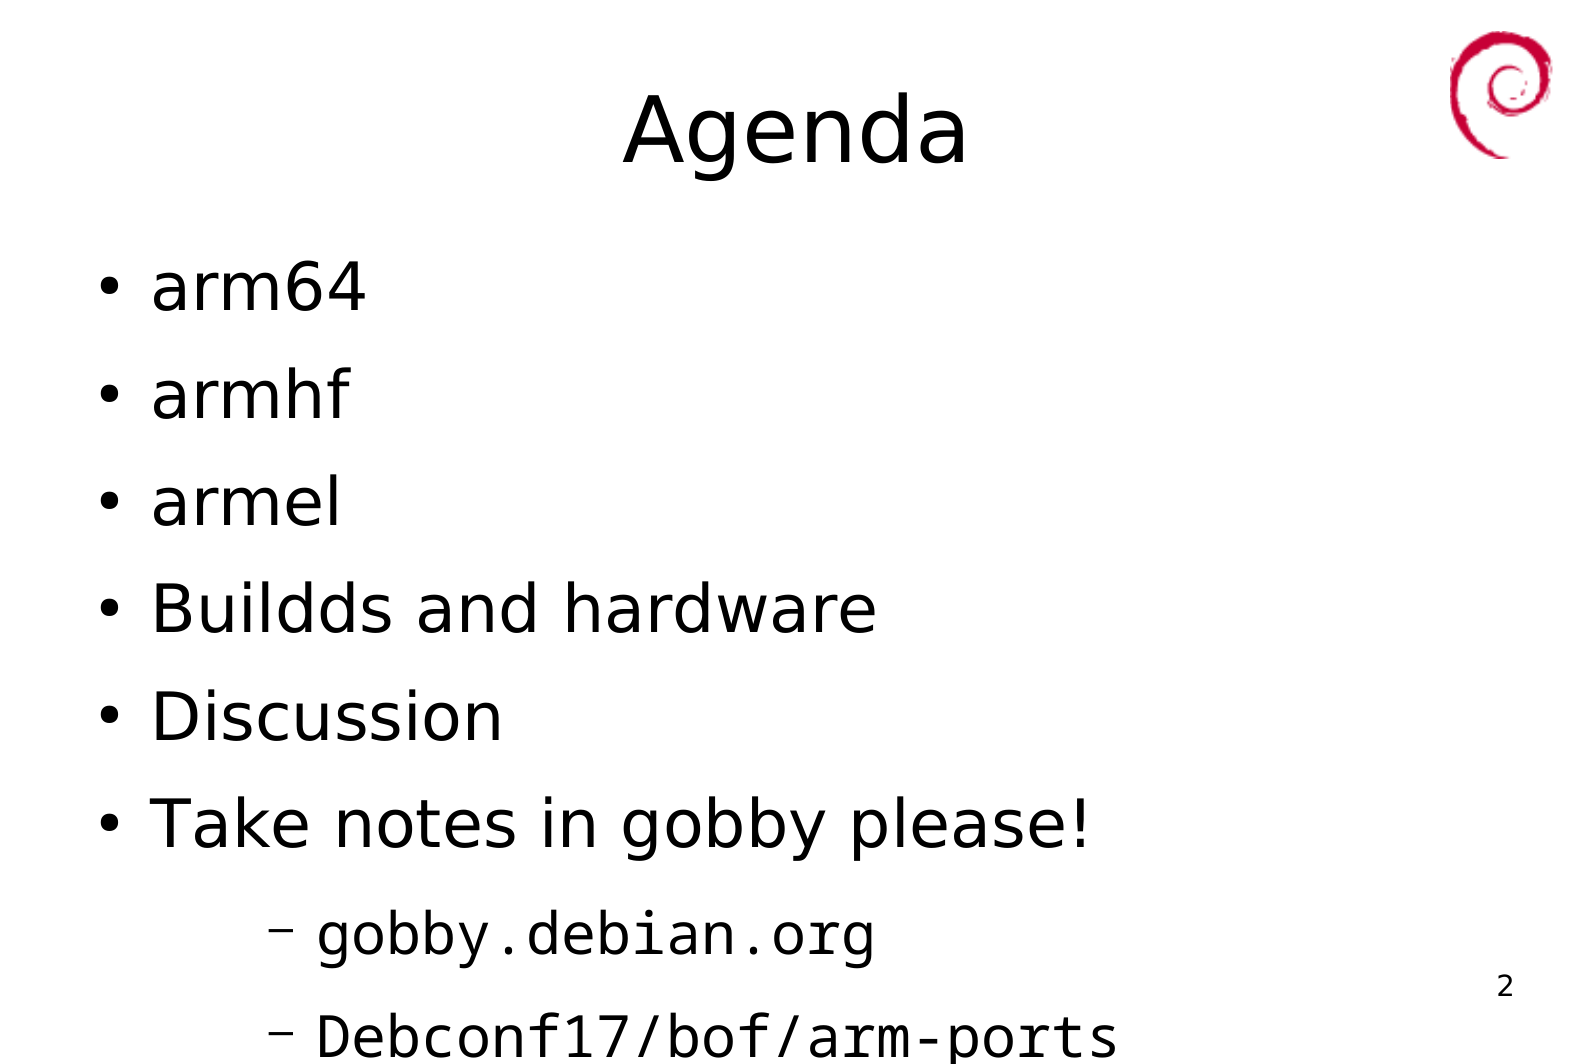

# Agenda
arm64
armhf
armel
Buildds and hardware
Discussion
Take notes in gobby please!
gobby.debian.org
Debconf17/bof/arm-ports
2